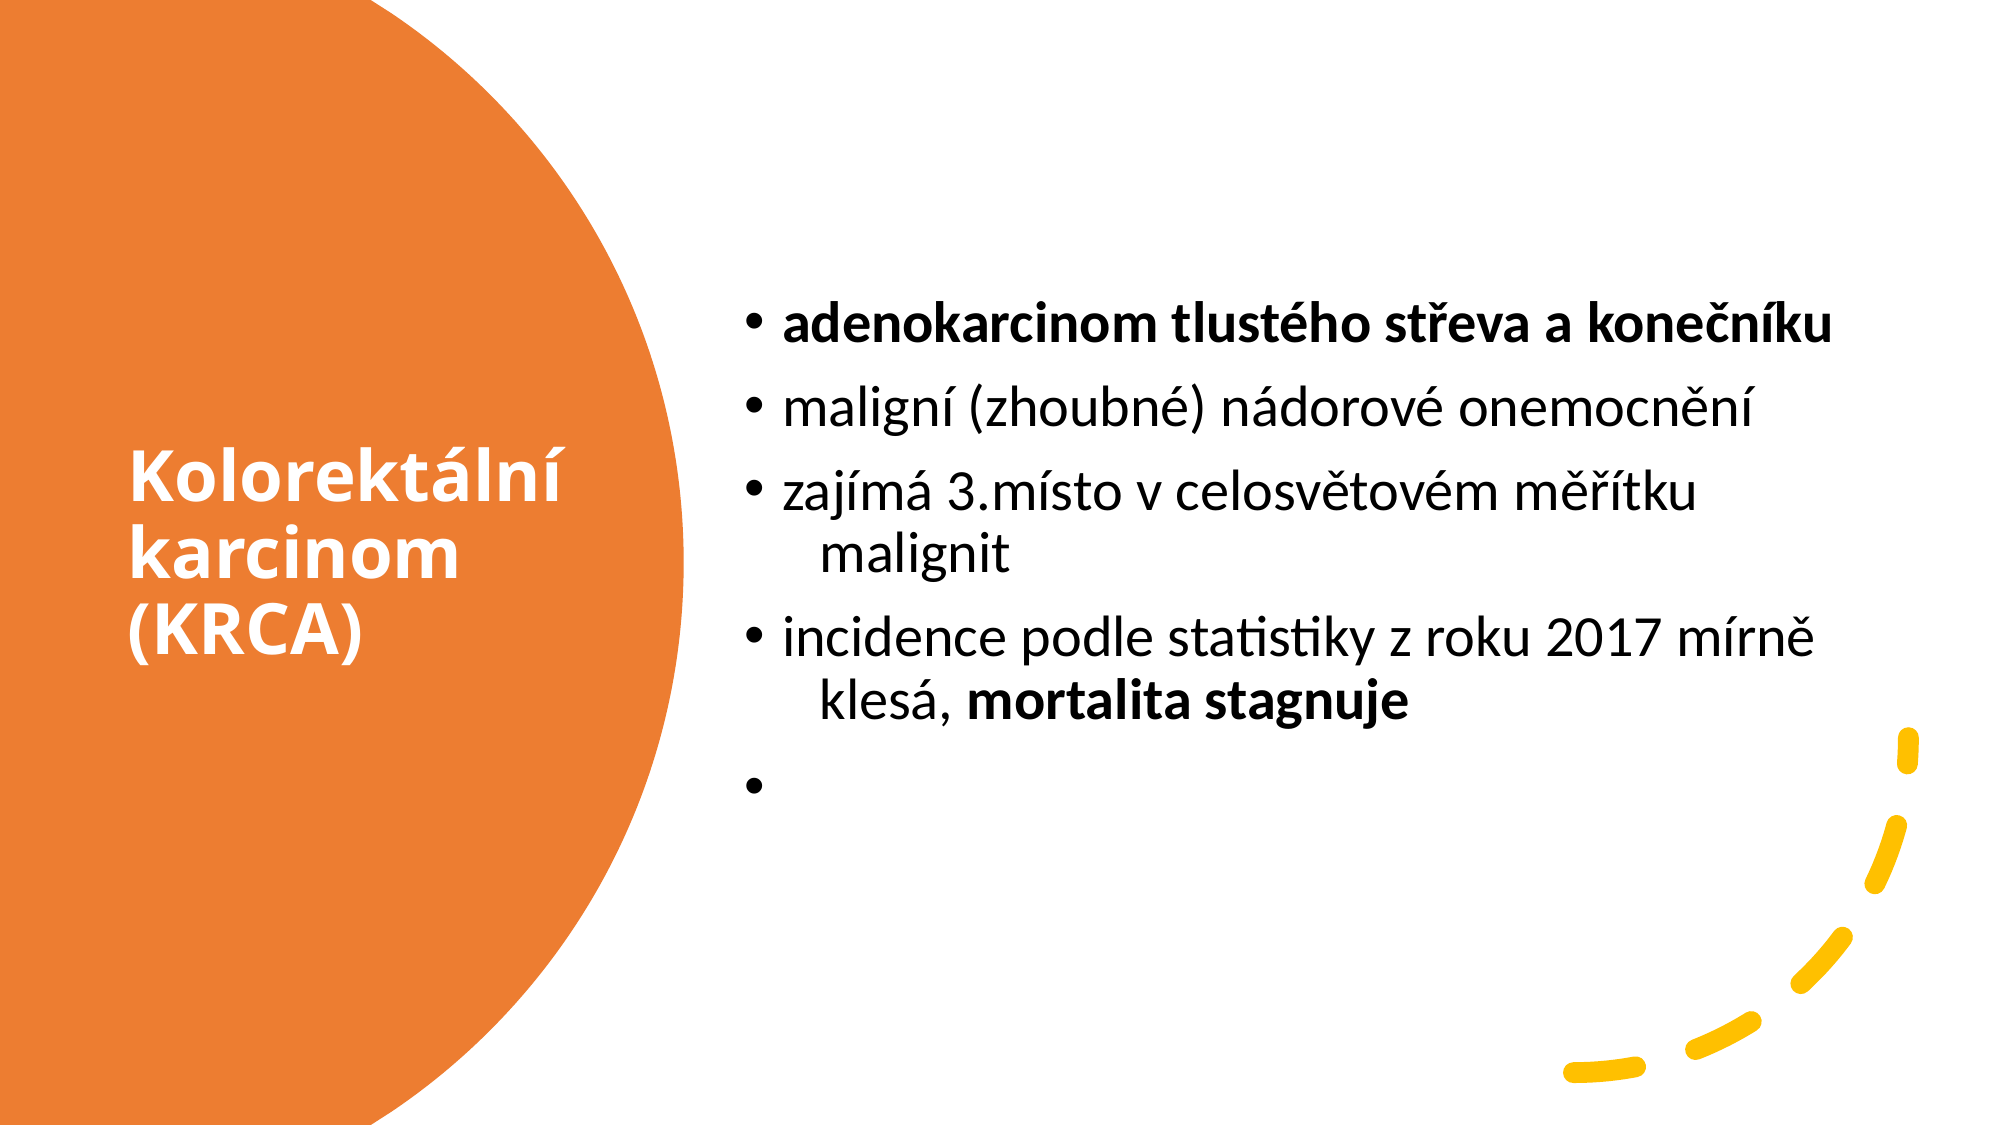

adenokarcinom tlustého střeva a konečníku
maligní (zhoubné) nádorové onemocnění
zajímá 3.místo v celosvětovém měřítku malignit
incidence podle statistiky z roku 2017 mírně klesá, mortalita stagnuje
# Kolorektální karcinom (KRCA)